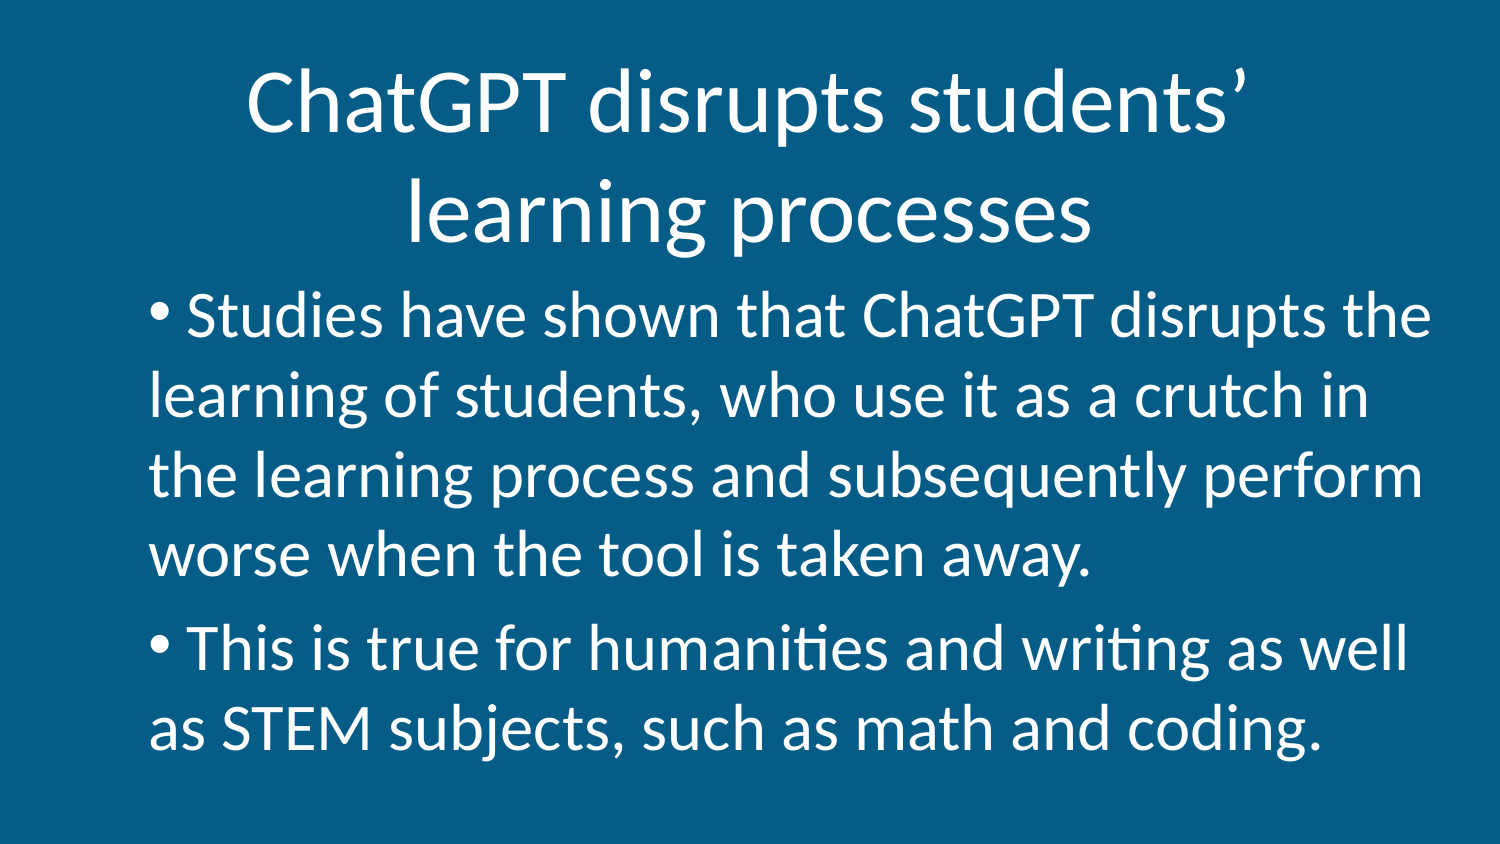

# ChatGPT disrupts students’ learning processes
 Studies have shown that ChatGPT disrupts the learning of students, who use it as a crutch in the learning process and subsequently perform worse when the tool is taken away.
 This is true for humanities and writing as well as STEM subjects, such as math and coding.